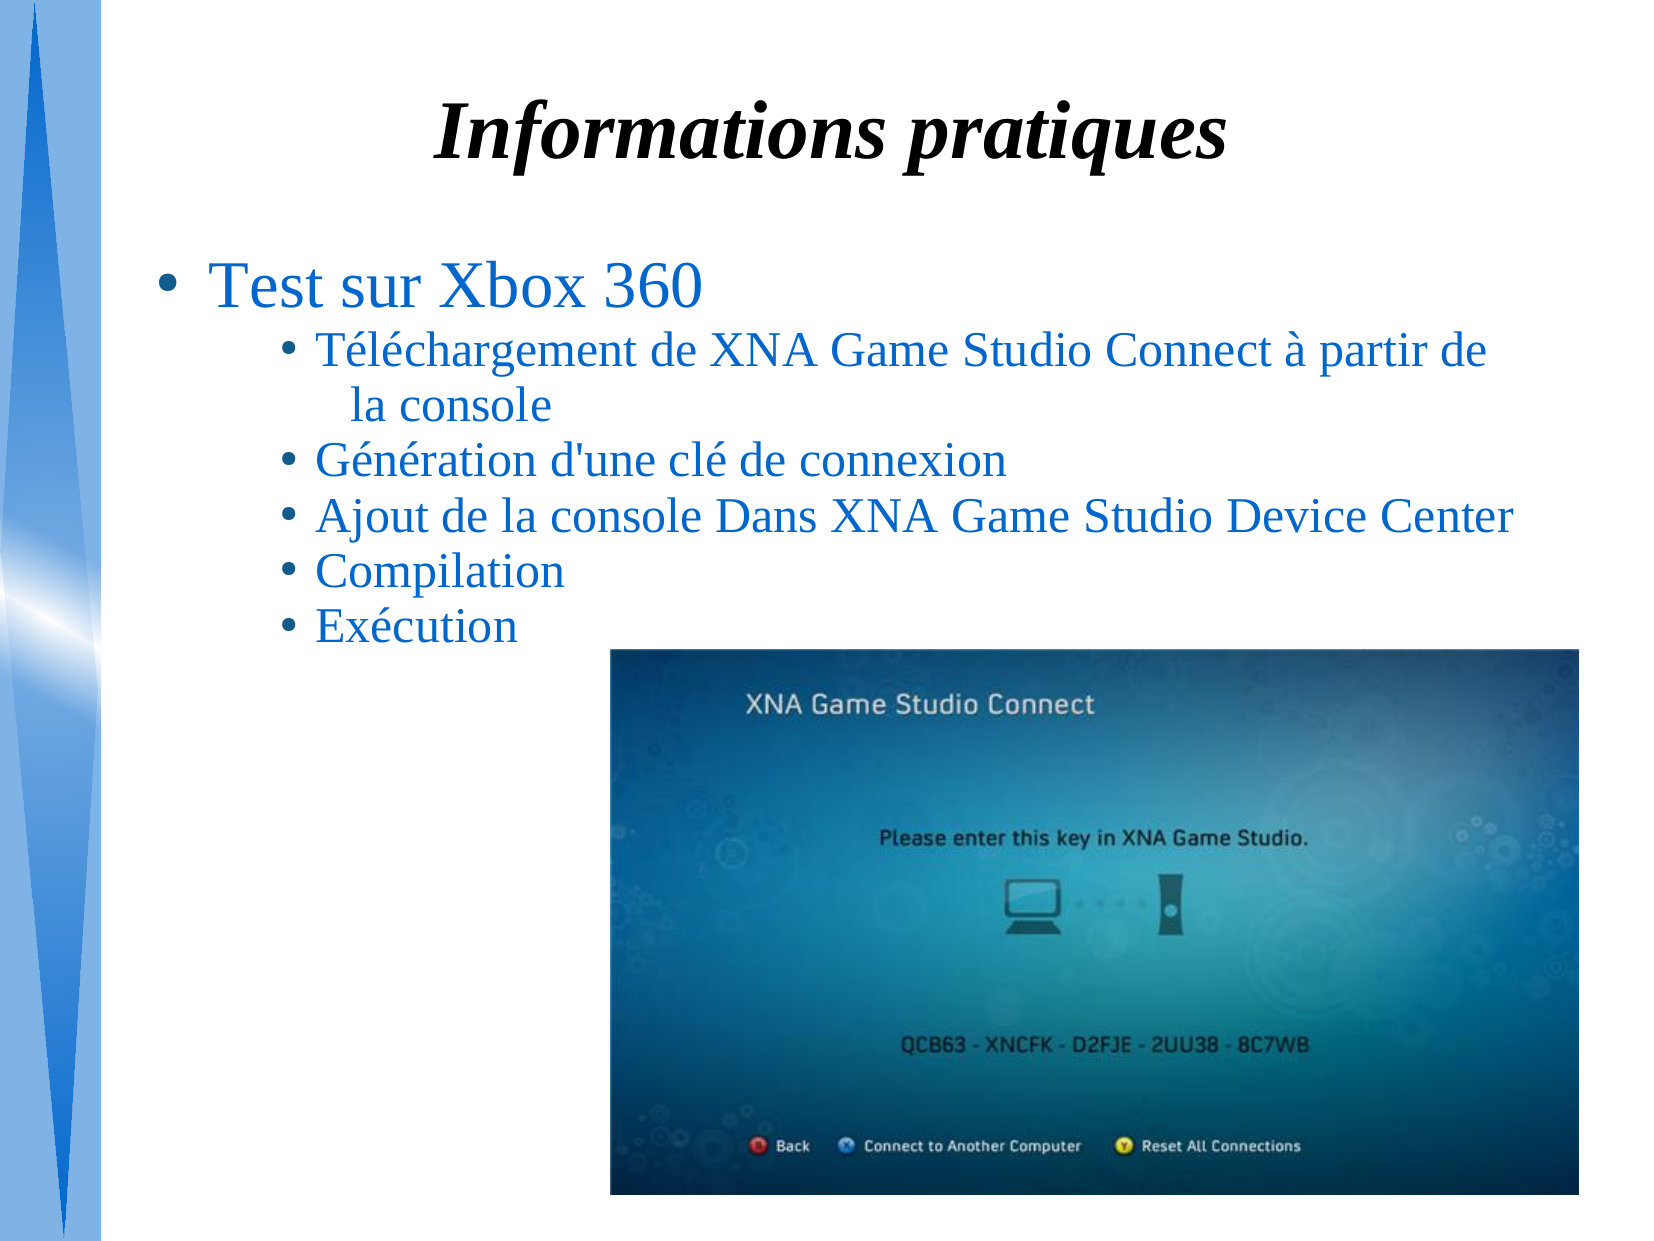

# Informations pratiques
Test sur Xbox 360
Téléchargement de XNA Game Studio Connect à partir de la console
Génération d'une clé de connexion
Ajout de la console Dans XNA Game Studio Device Center
Compilation
Exécution